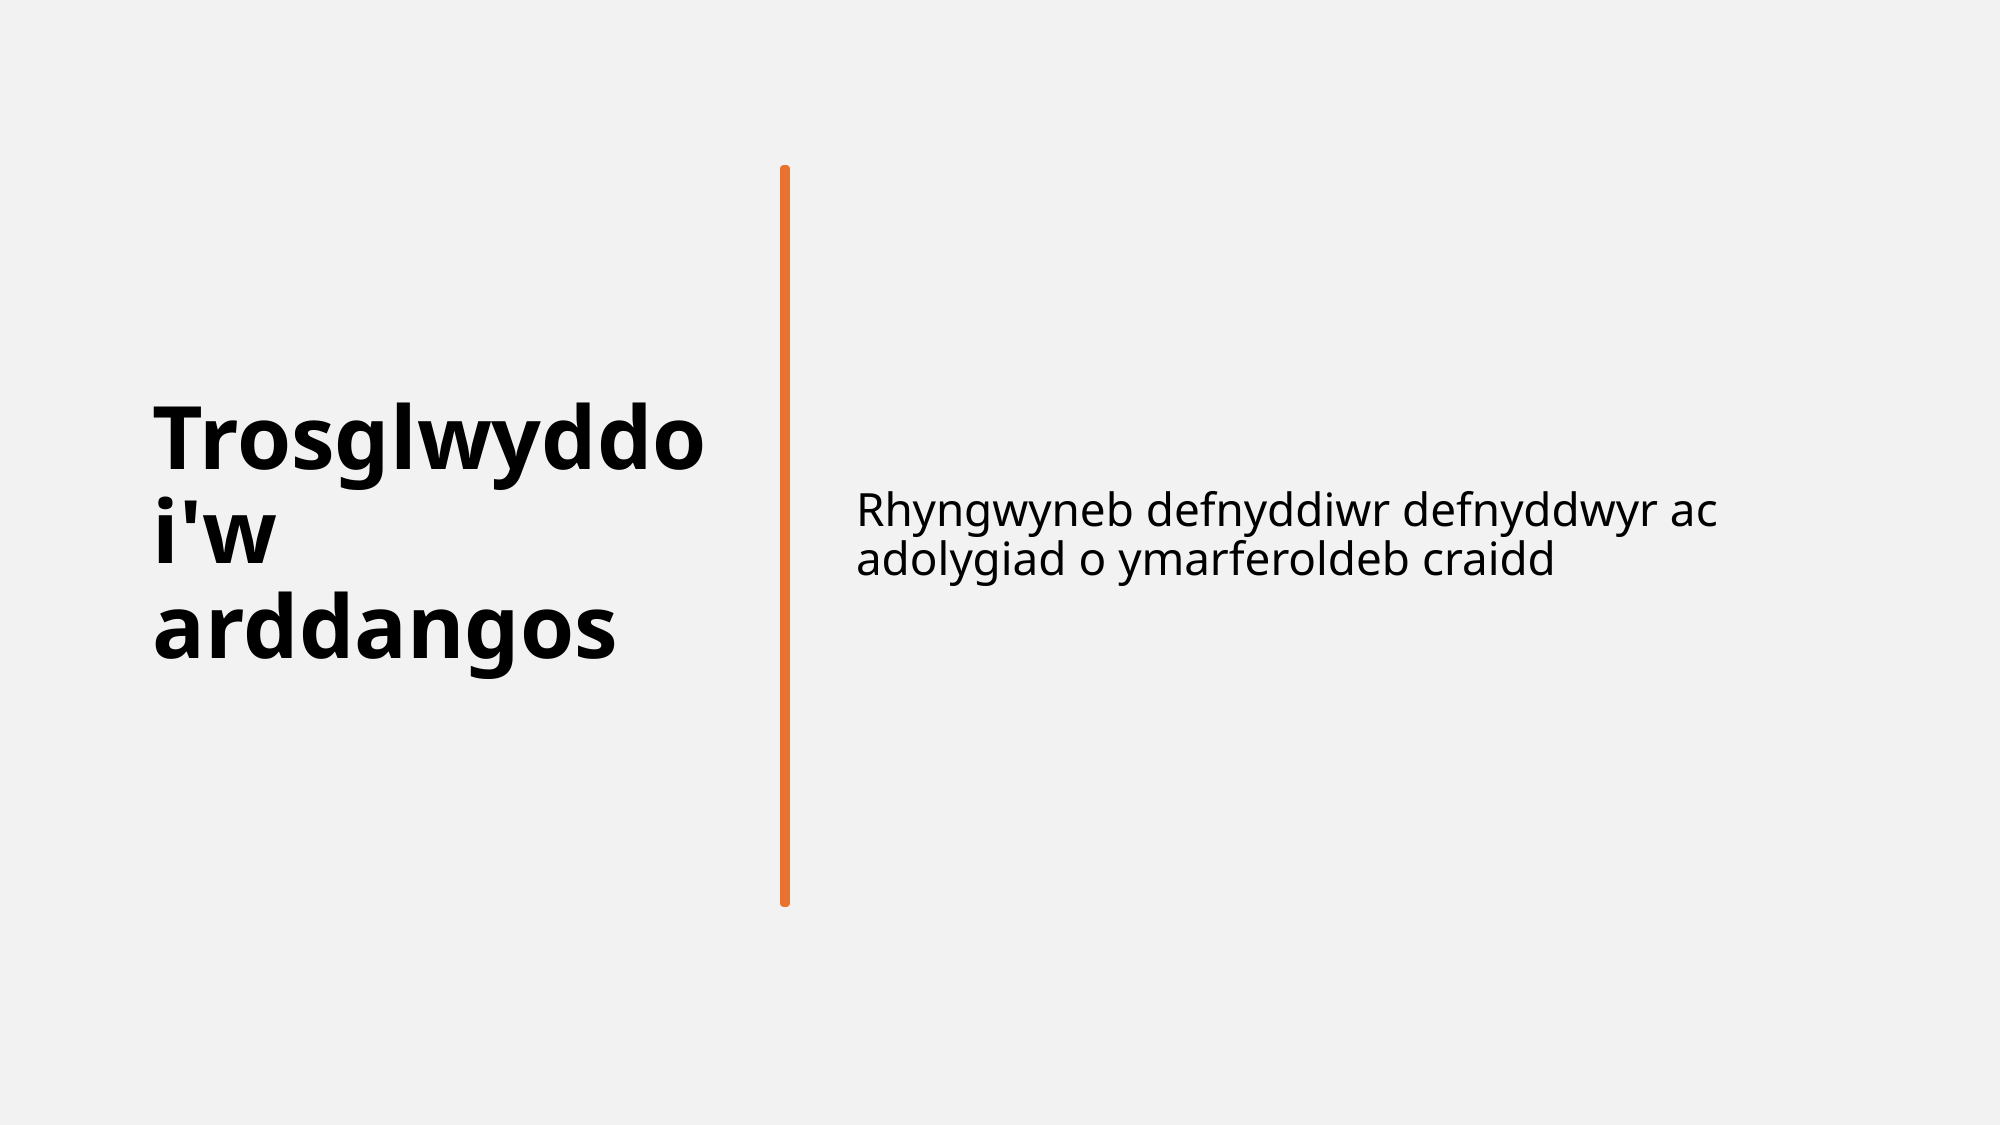

# Trosglwyddo i'w arddangos
Rhyngwyneb defnyddiwr defnyddwyr ac adolygiad o ymarferoldeb craidd